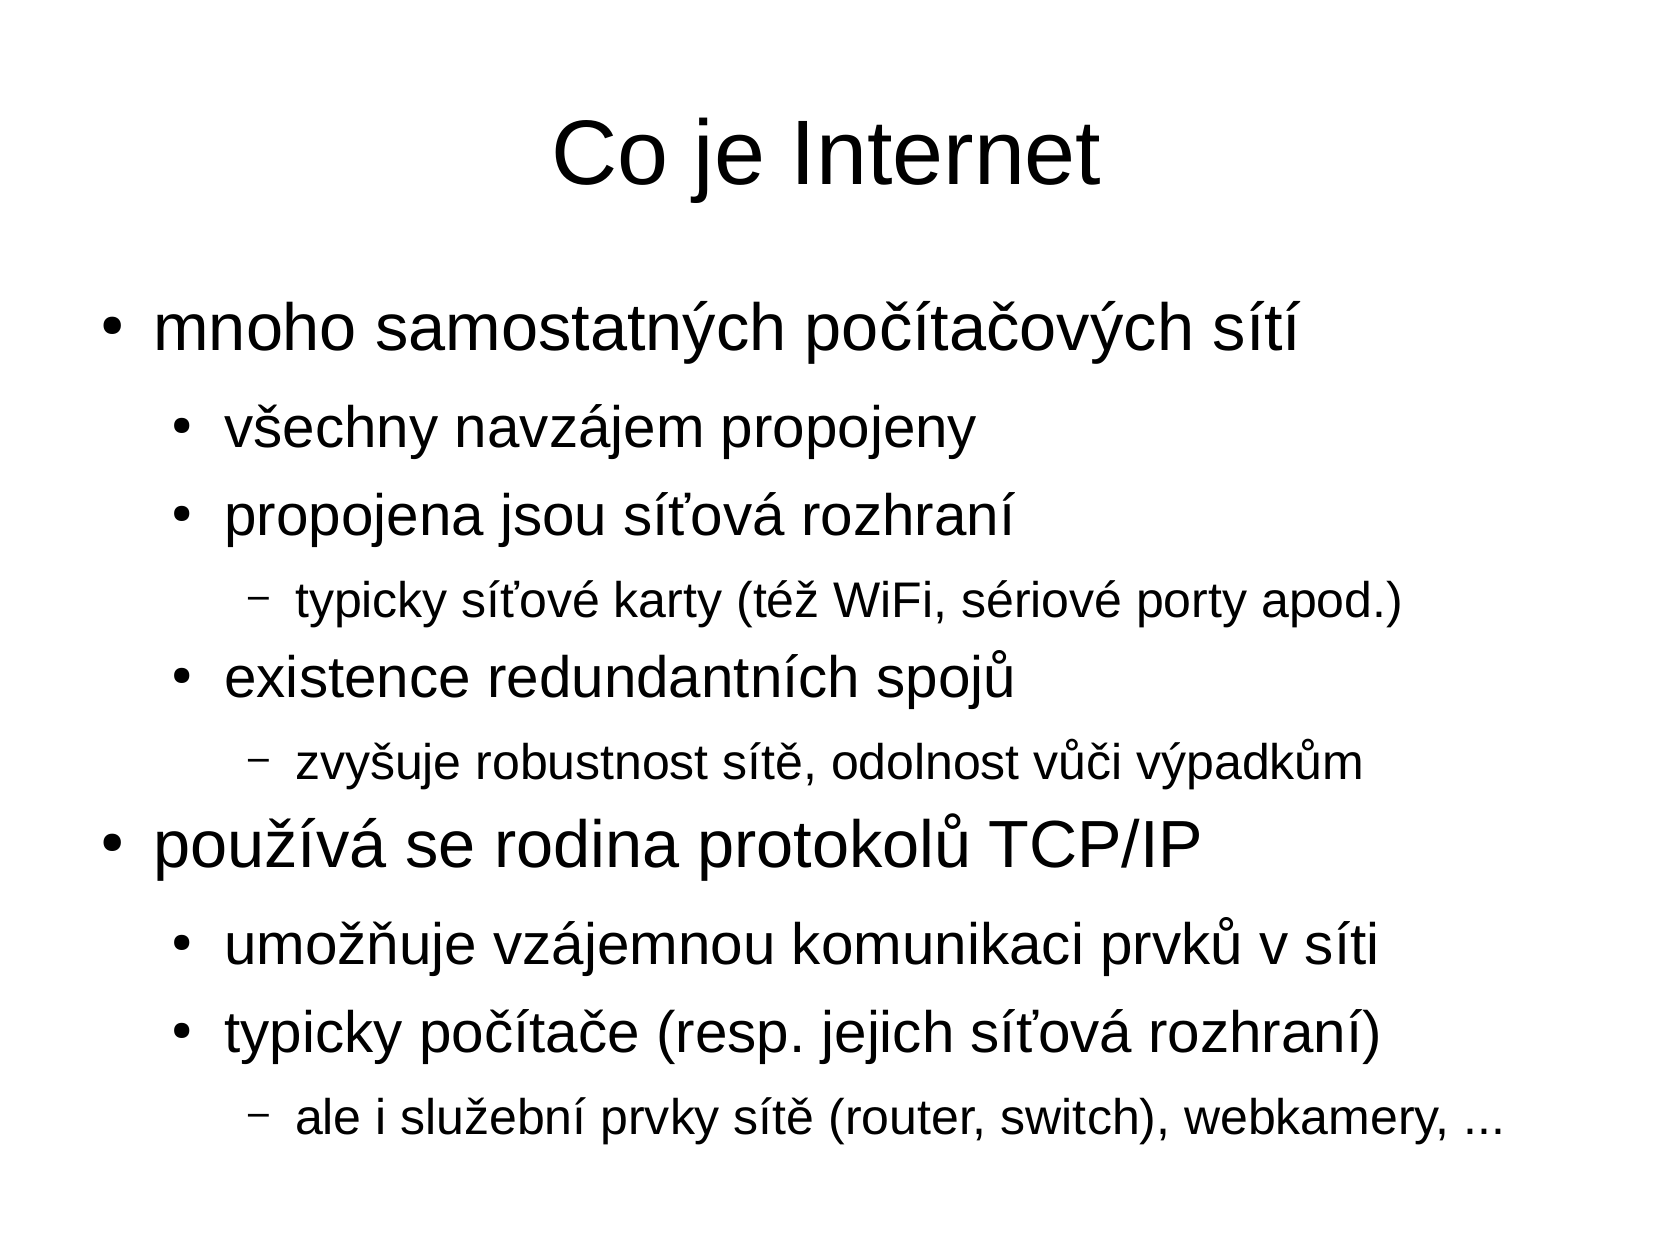

# Co je Internet
mnoho samostatných počítačových sítí
všechny navzájem propojeny
propojena jsou síťová rozhraní
typicky síťové karty (též WiFi, sériové porty apod.)
existence redundantních spojů
zvyšuje robustnost sítě, odolnost vůči výpadkům
používá se rodina protokolů TCP/IP
umožňuje vzájemnou komunikaci prvků v síti
typicky počítače (resp. jejich síťová rozhraní)
ale i služební prvky sítě (router, switch), webkamery, ...